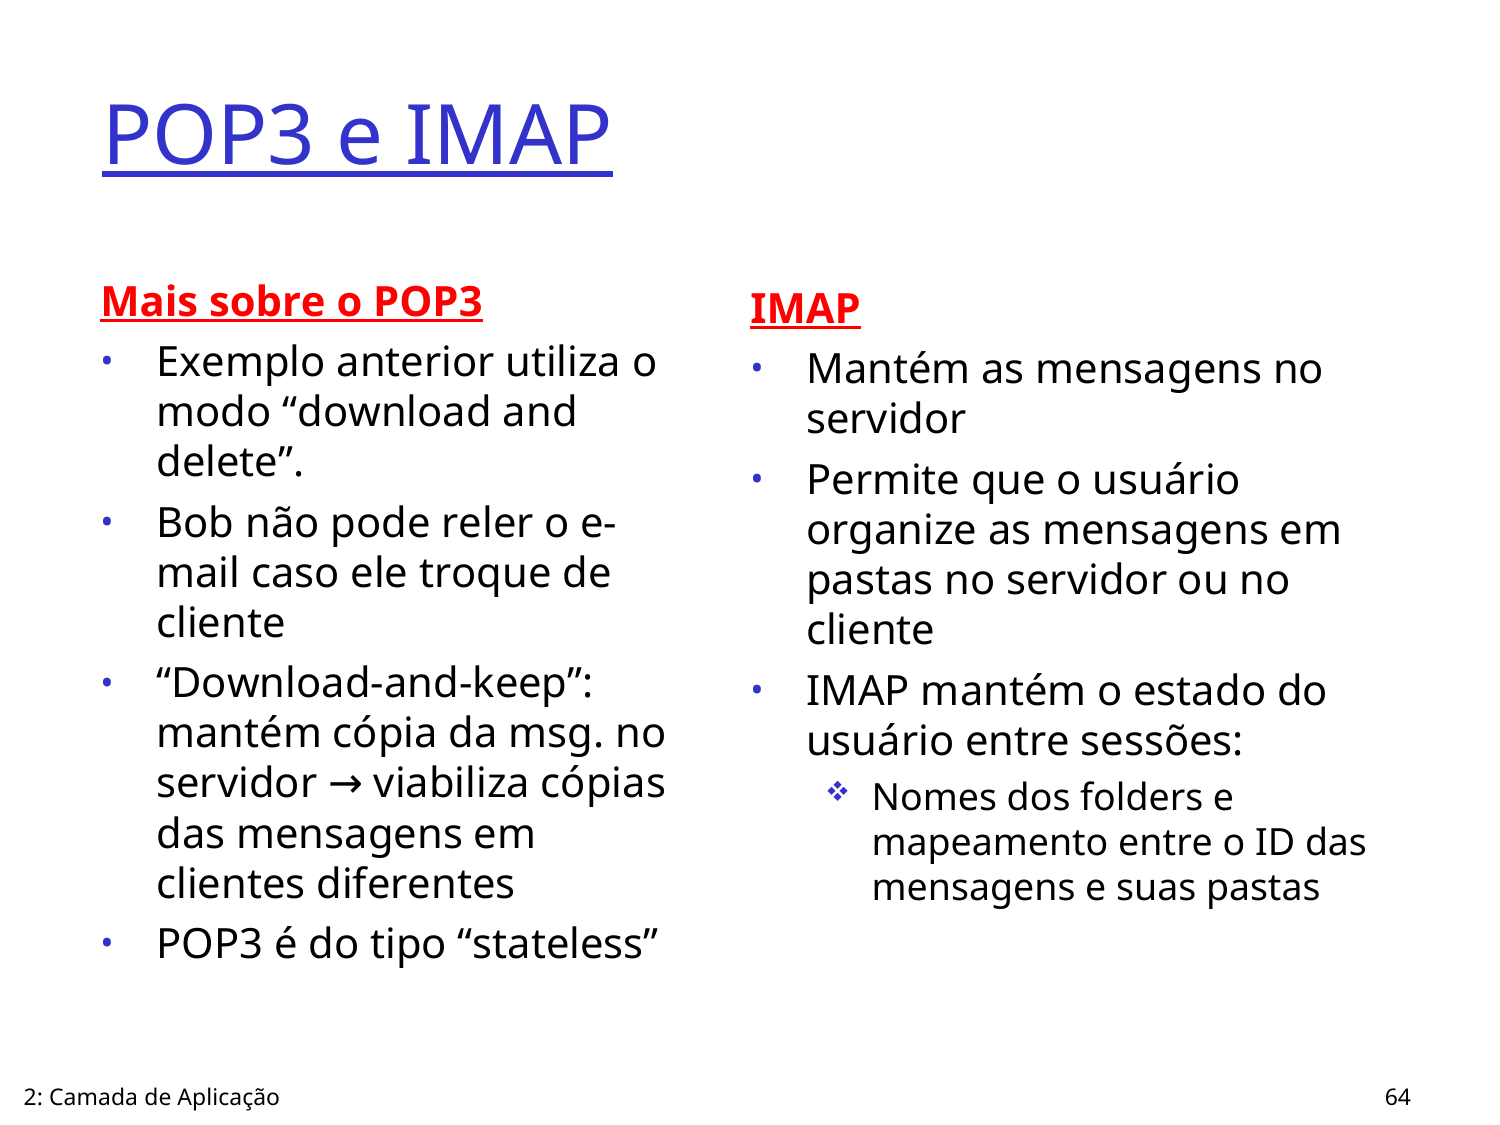

# POP3 e IMAP
Mais sobre o POP3
Exemplo anterior utiliza o modo “download and delete”.
Bob não pode reler o e-mail caso ele troque de cliente
“Download-and-keep”: mantém cópia da msg. no servidor → viabiliza cópias das mensagens em clientes diferentes
POP3 é do tipo “stateless”
IMAP
Mantém as mensagens no servidor
Permite que o usuário organize as mensagens em pastas no servidor ou no cliente
IMAP mantém o estado do usuário entre sessões:
Nomes dos folders e mapeamento entre o ID das mensagens e suas pastas
64